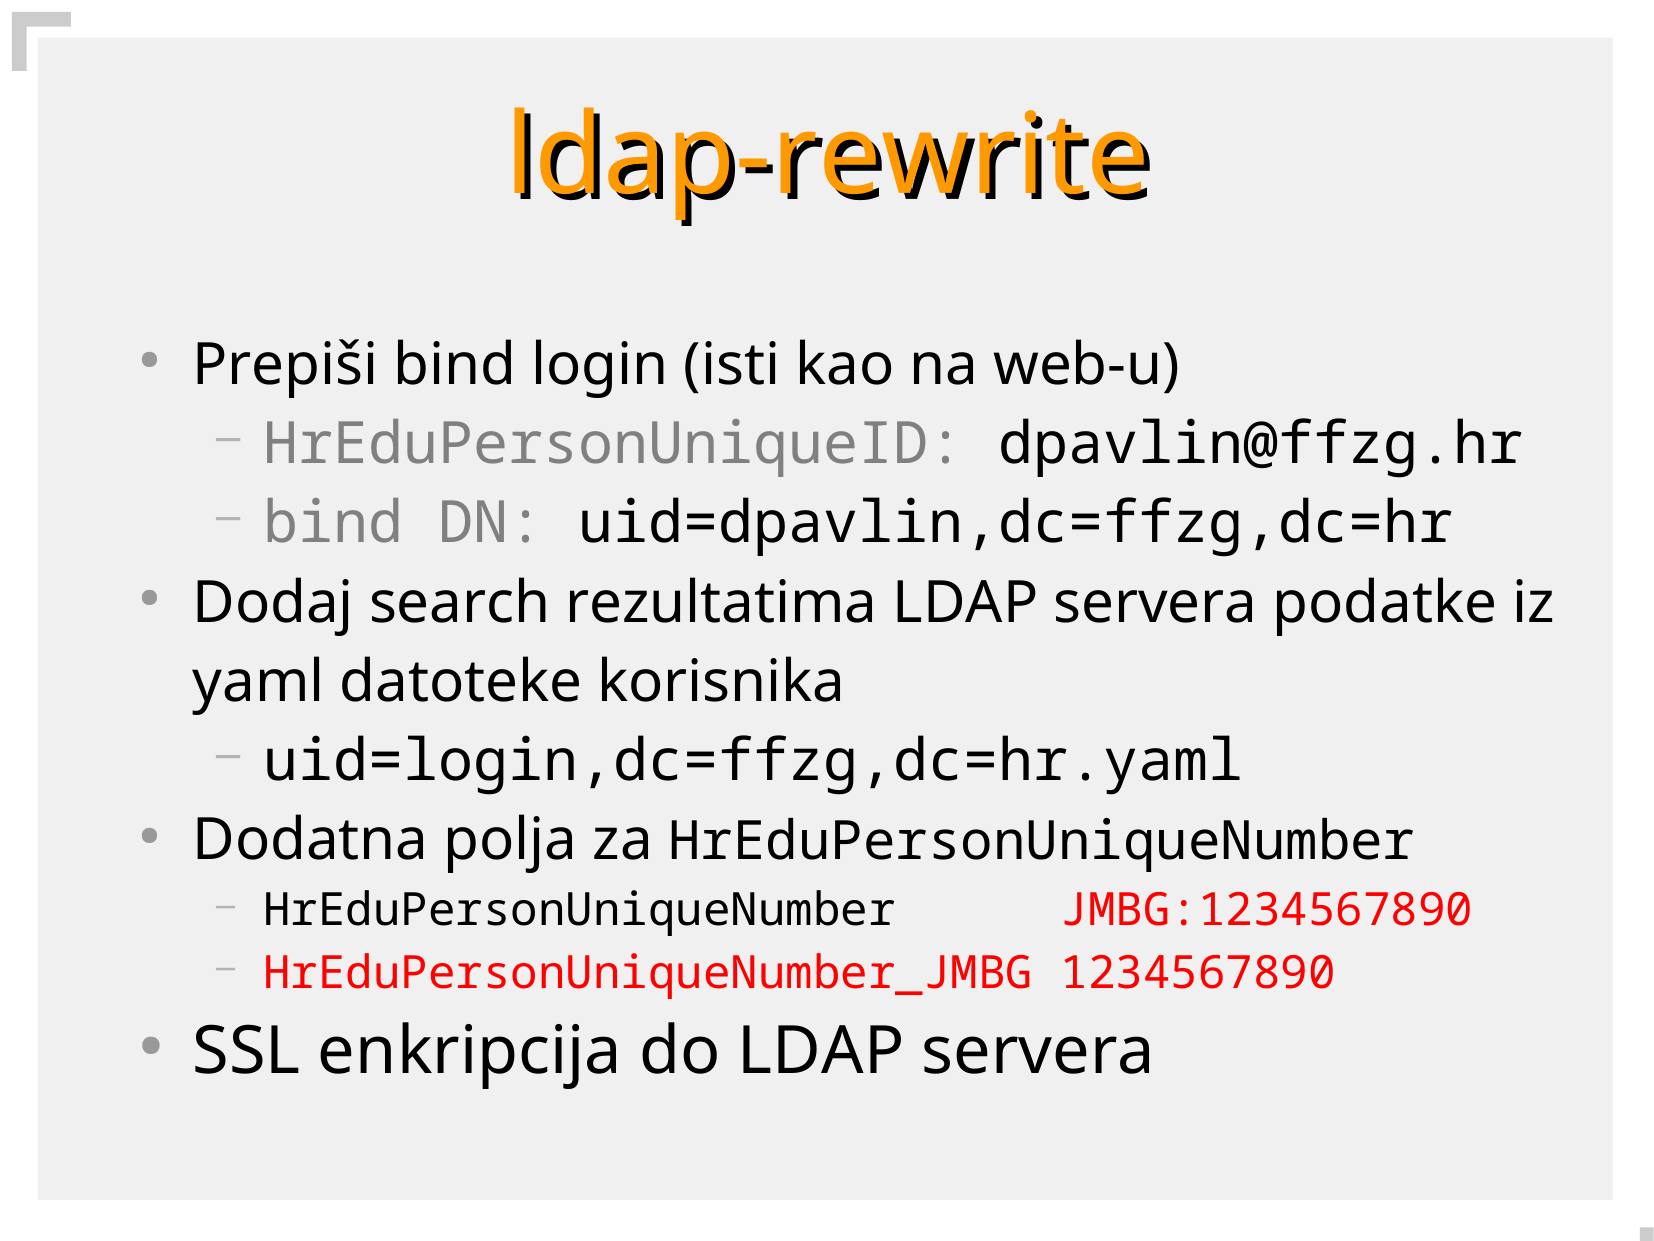

# ldap-rewrite
Prepiši bind login (isti kao na web-u)
HrEduPersonUniqueID: dpavlin@ffzg.hr
bind DN: uid=dpavlin,dc=ffzg,dc=hr
Dodaj search rezultatima LDAP servera podatke iz yaml datoteke korisnika
uid=login,dc=ffzg,dc=hr.yaml
Dodatna polja za HrEduPersonUniqueNumber
HrEduPersonUniqueNumber JMBG:1234567890
HrEduPersonUniqueNumber_JMBG 1234567890
SSL enkripcija do LDAP servera